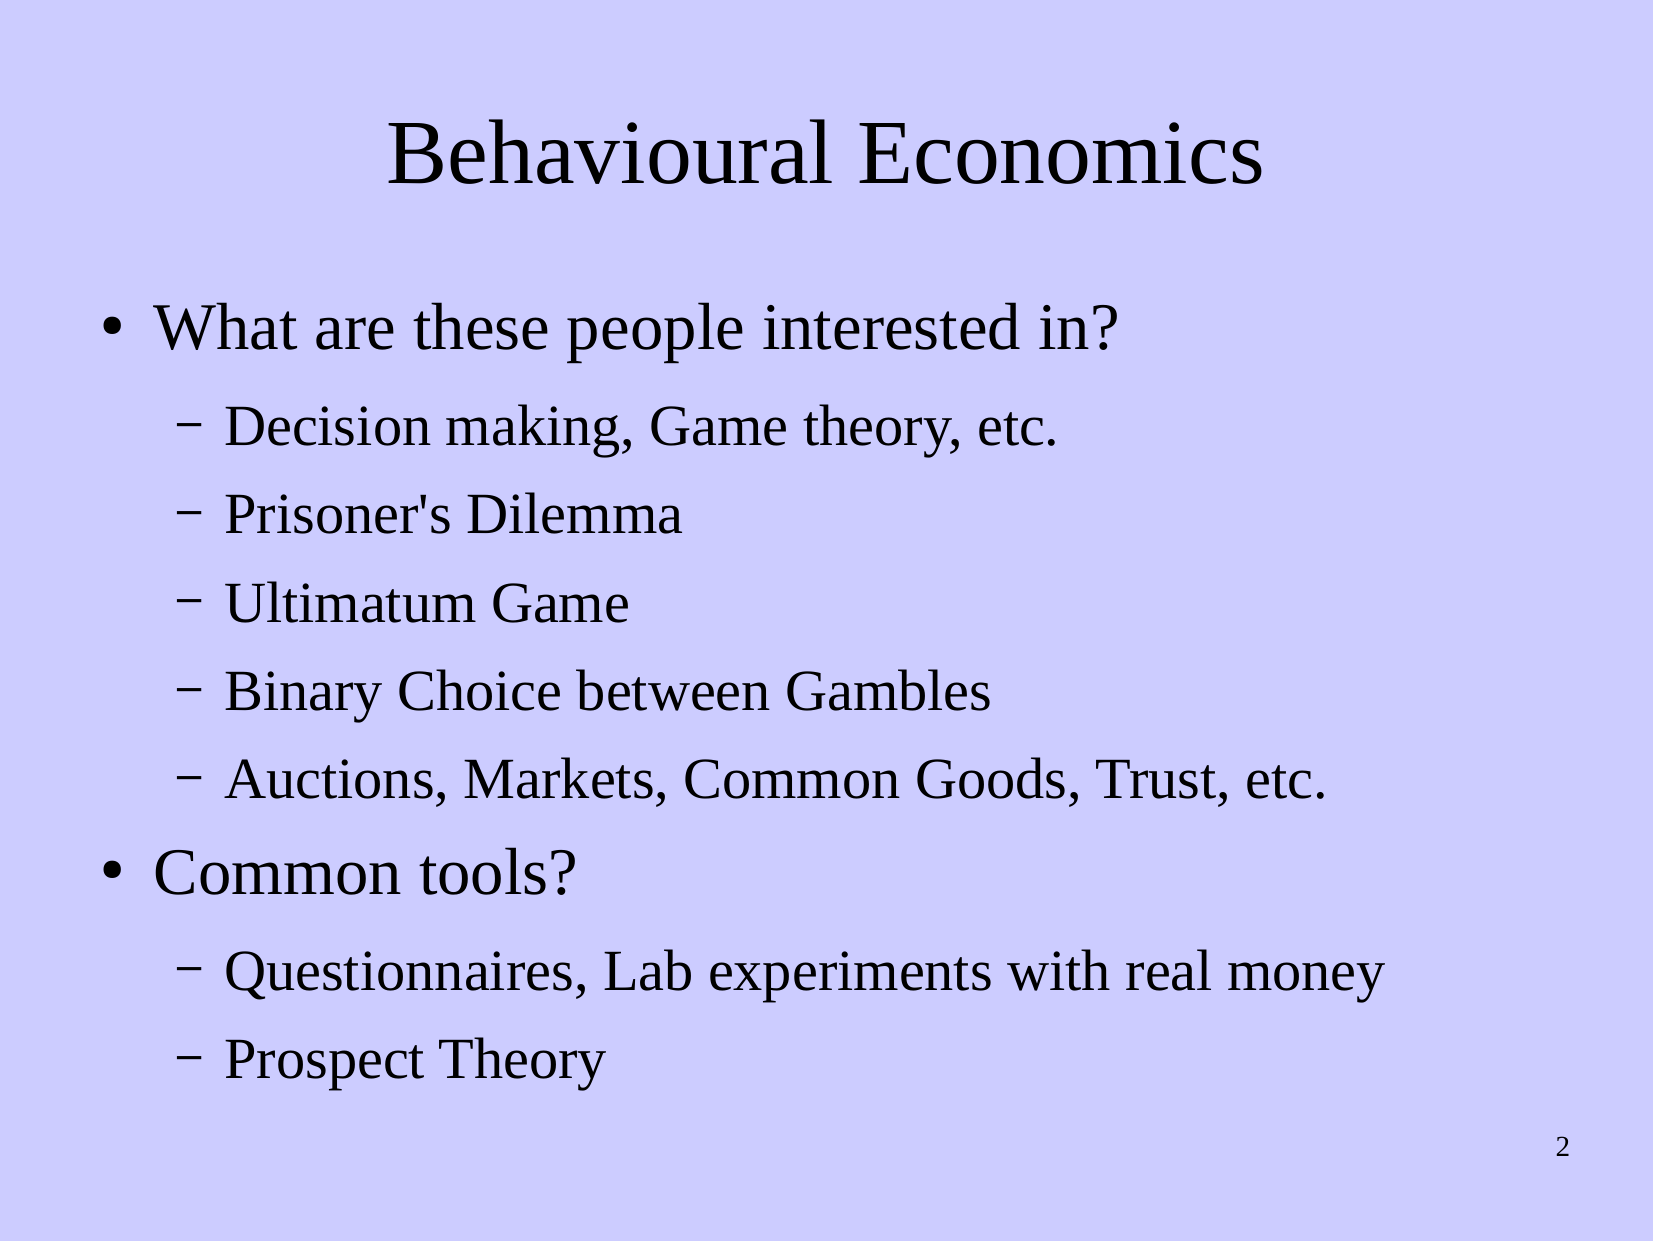

# Behavioural Economics
What are these people interested in?
Decision making, Game theory, etc.
Prisoner's Dilemma
Ultimatum Game
Binary Choice between Gambles
Auctions, Markets, Common Goods, Trust, etc.
Common tools?
Questionnaires, Lab experiments with real money
Prospect Theory
2